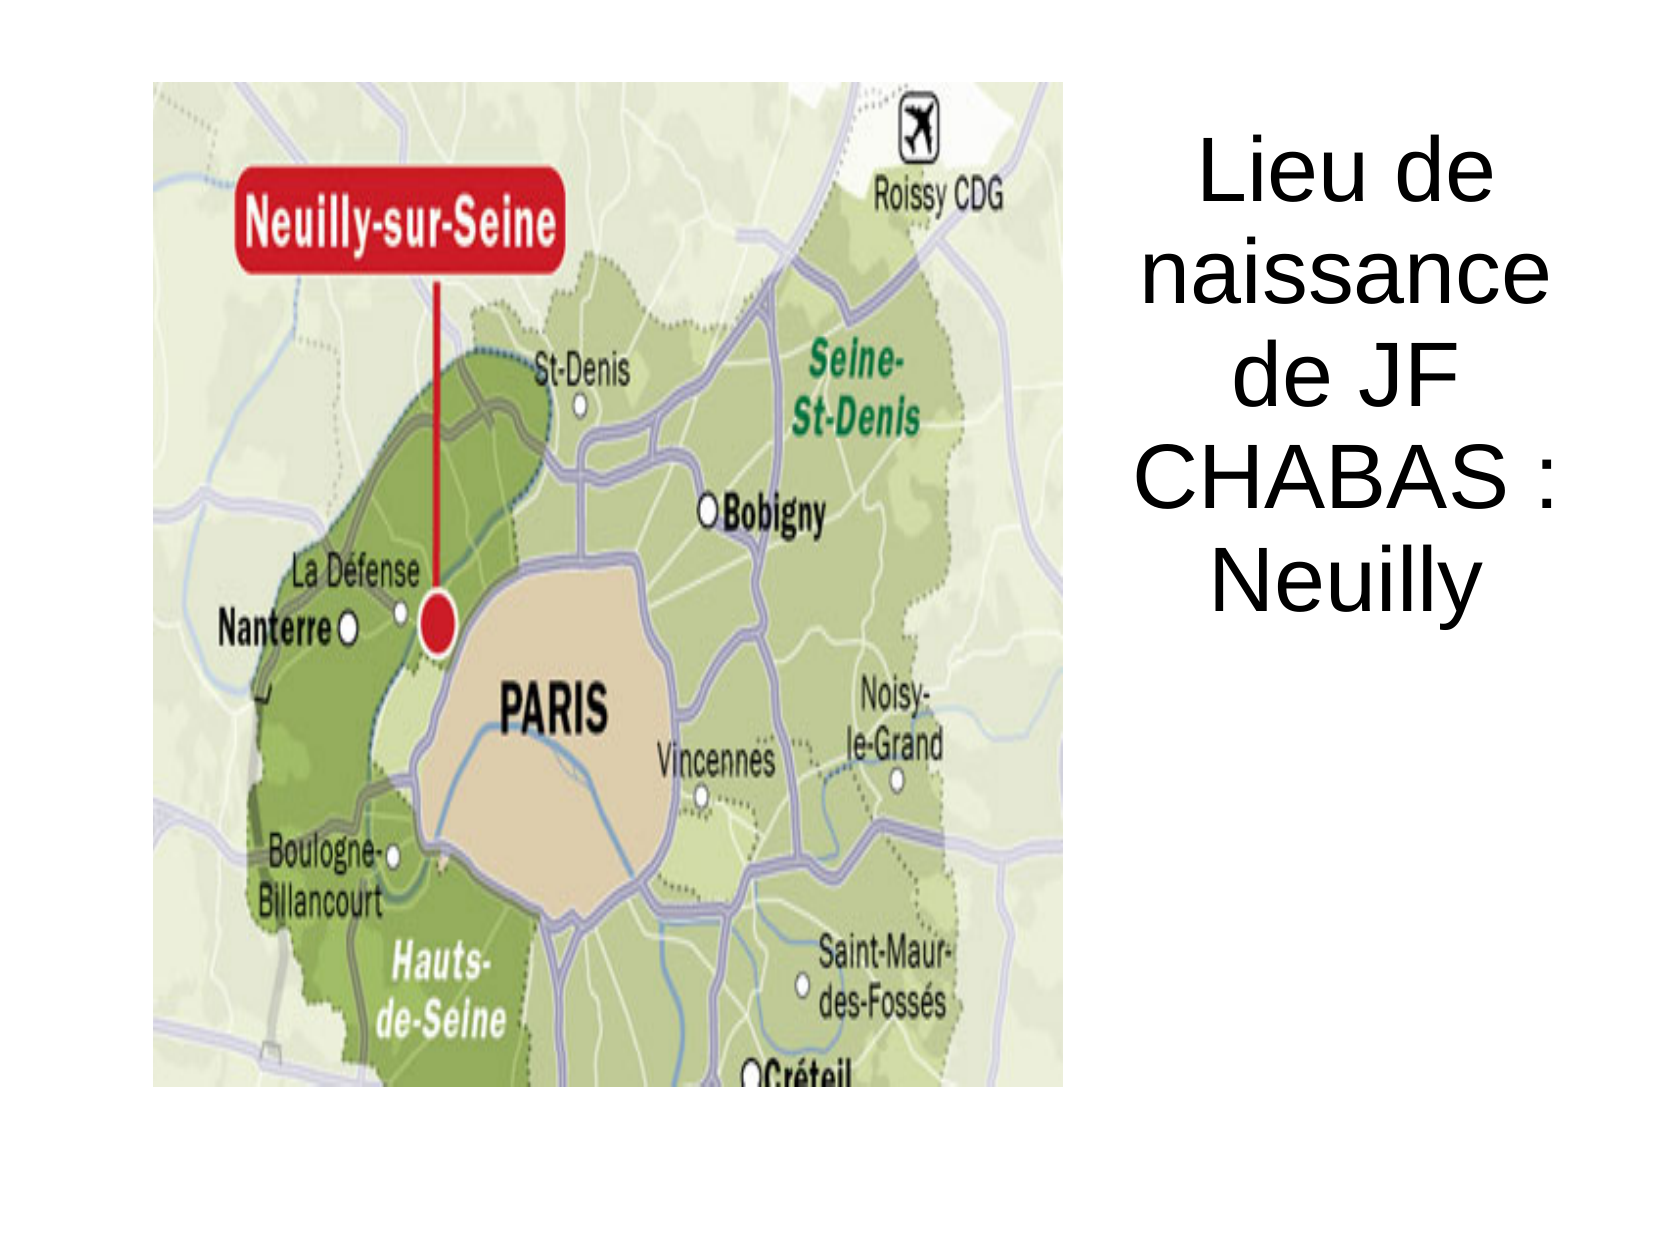

# Lieu de naissance de JF CHABAS : Neuilly